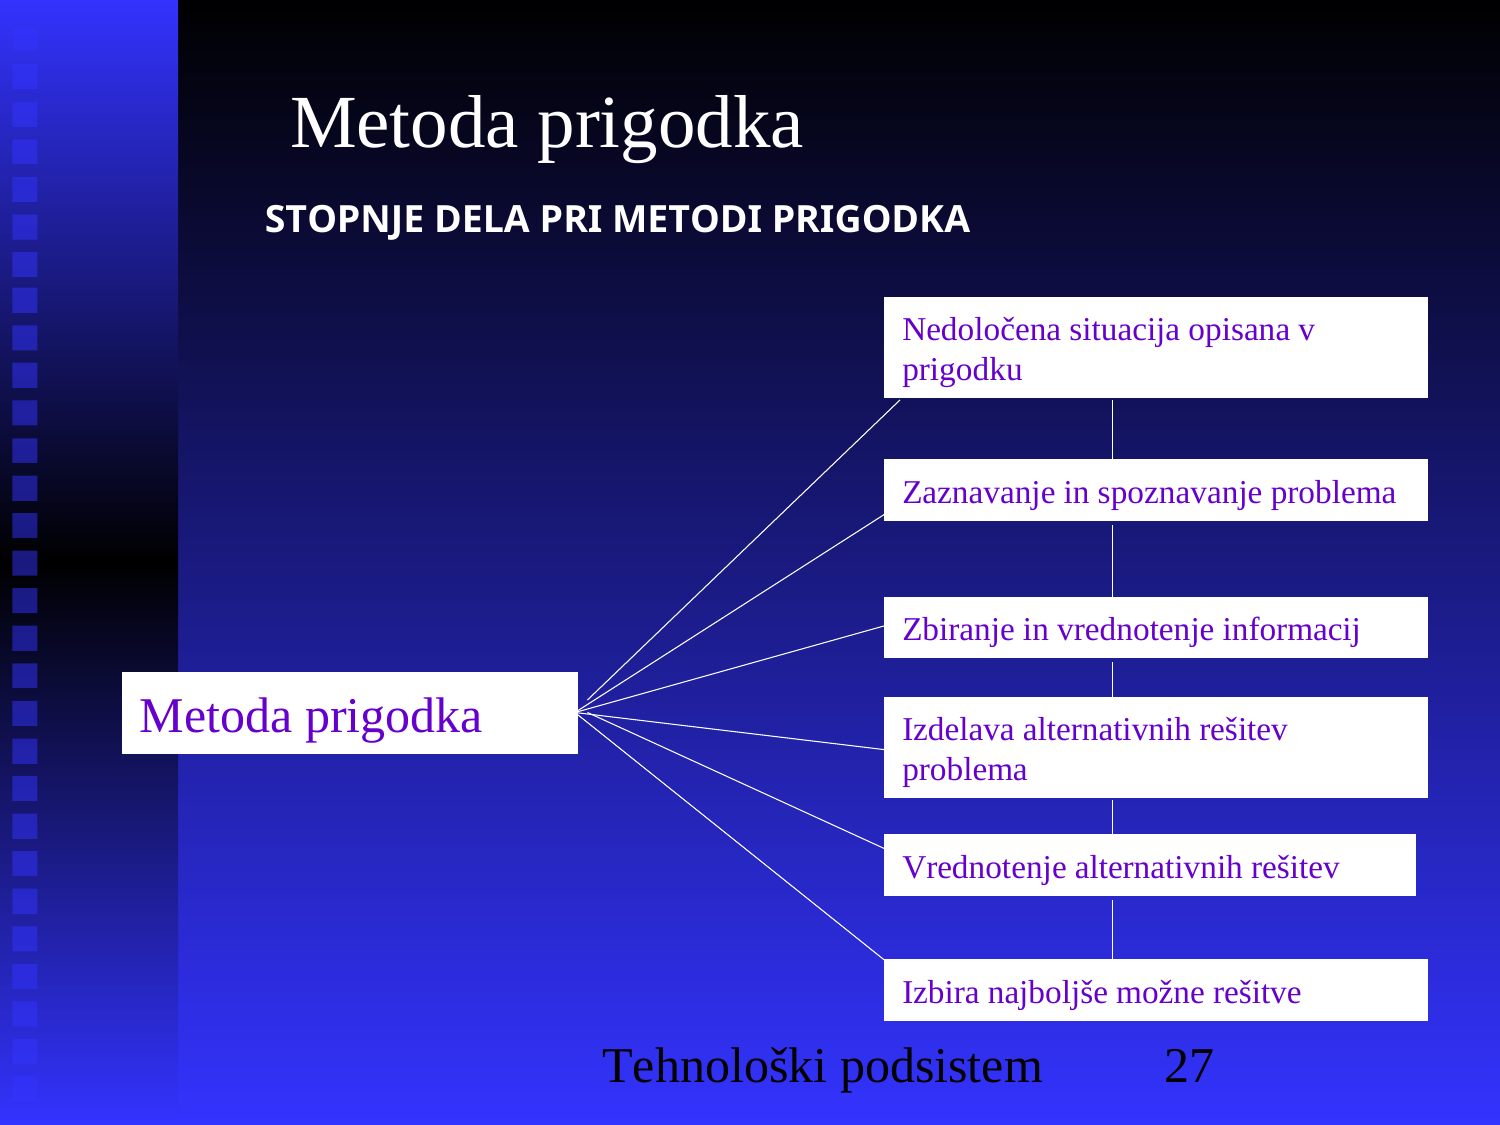

# Metoda prigodka
STOPNJE DELA PRI METODI PRIGODKA
Nedoločena situacija opisana v prigodku
Zaznavanje in spoznavanje problema
Zbiranje in vrednotenje informacij
Metoda prigodka
Izdelava alternativnih rešitev problema
Vrednotenje alternativnih rešitev
Izbira najboljše možne rešitve
Tehnološki podsistem
27